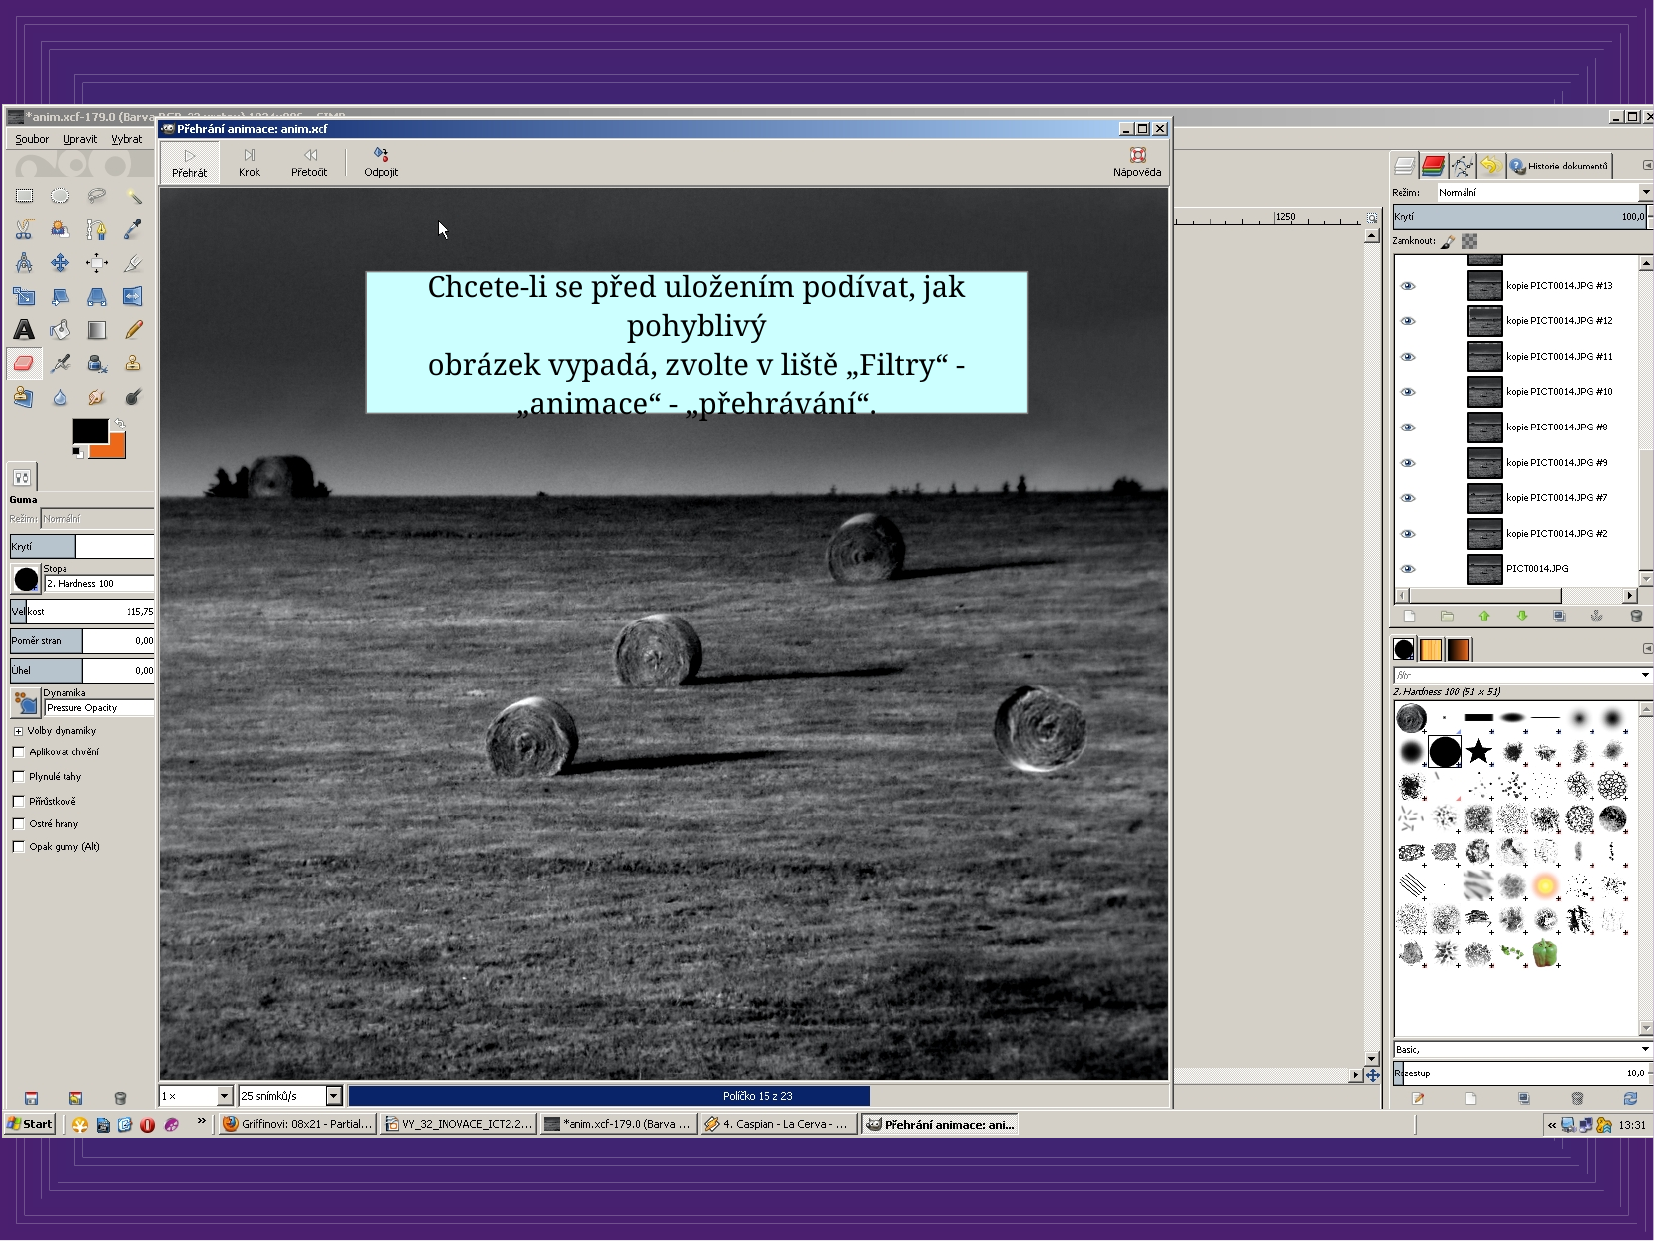

Chcete-li se před uložením podívat, jak pohyblivý
obrázek vypadá, zvolte v liště „Filtry“ -
„animace“ - „přehrávání“.